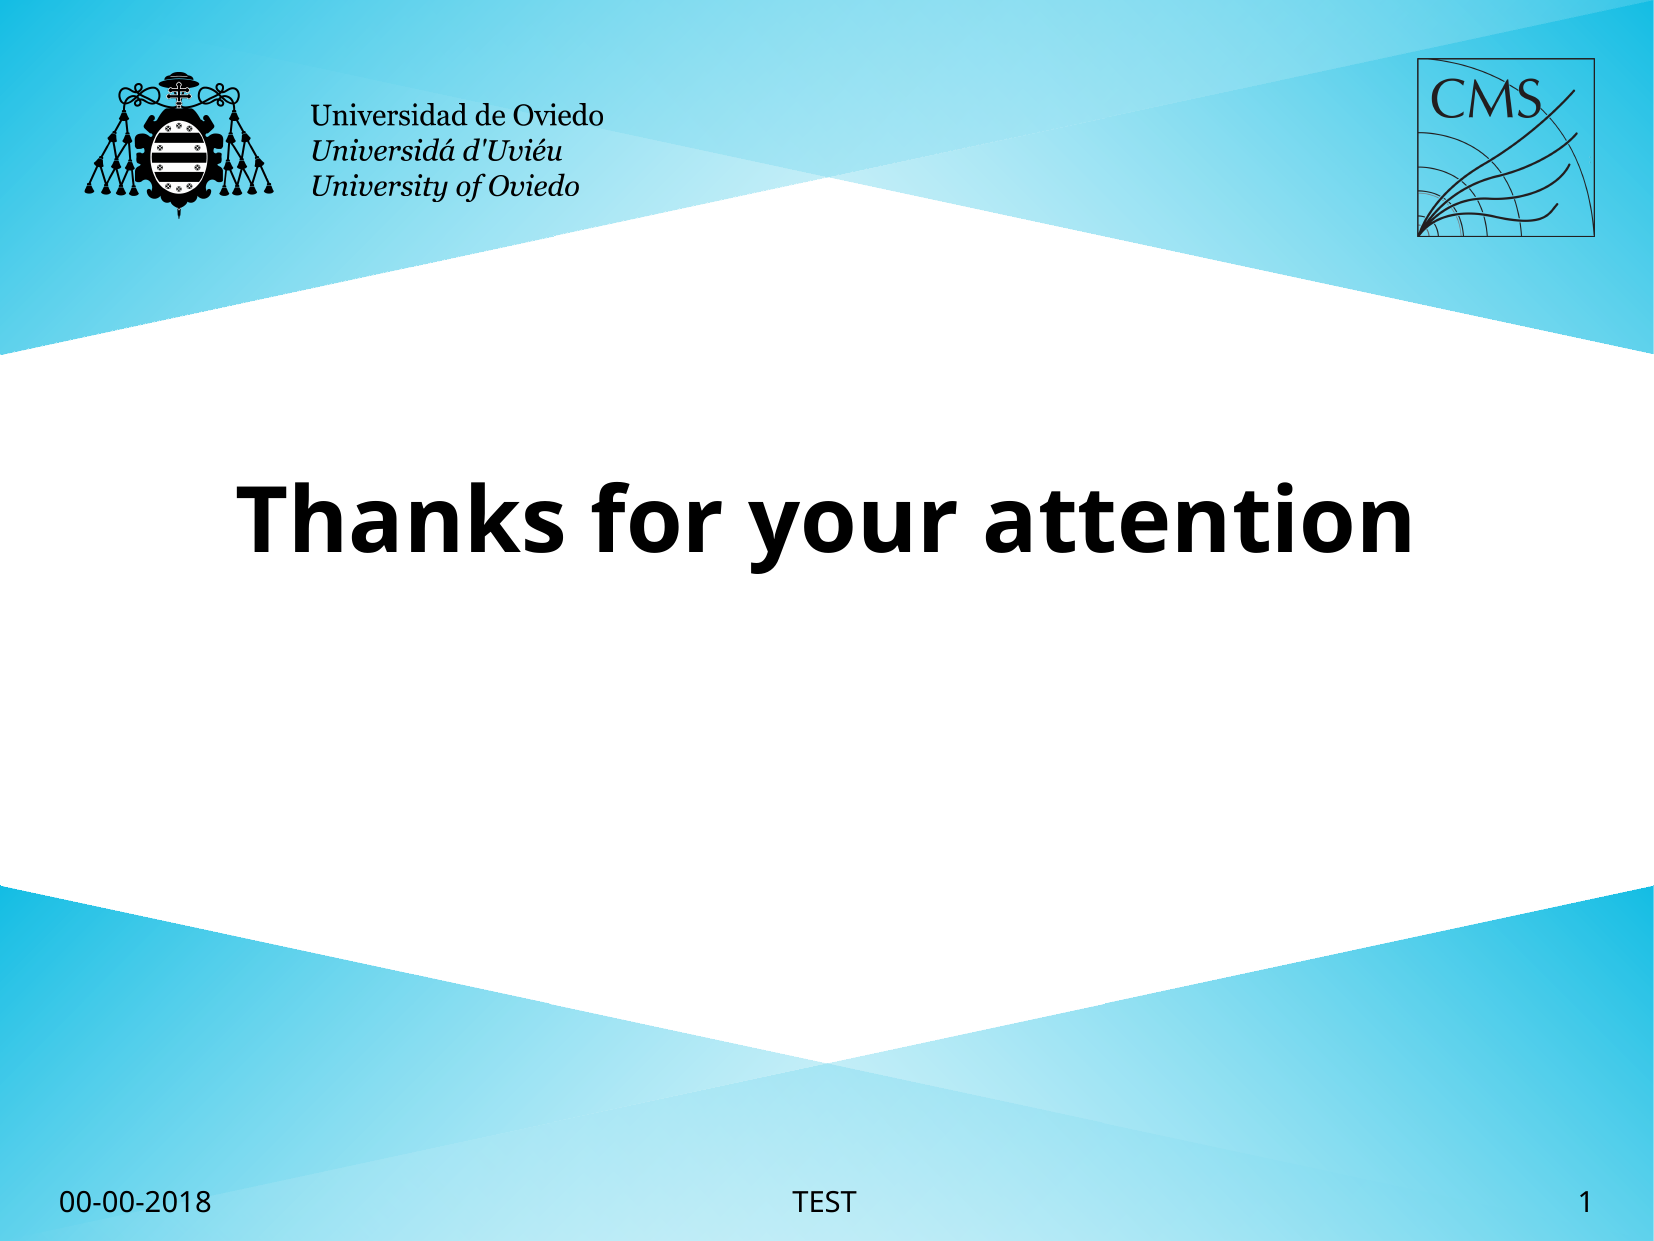

# Thanks for your attention
00-00-2018
TEST